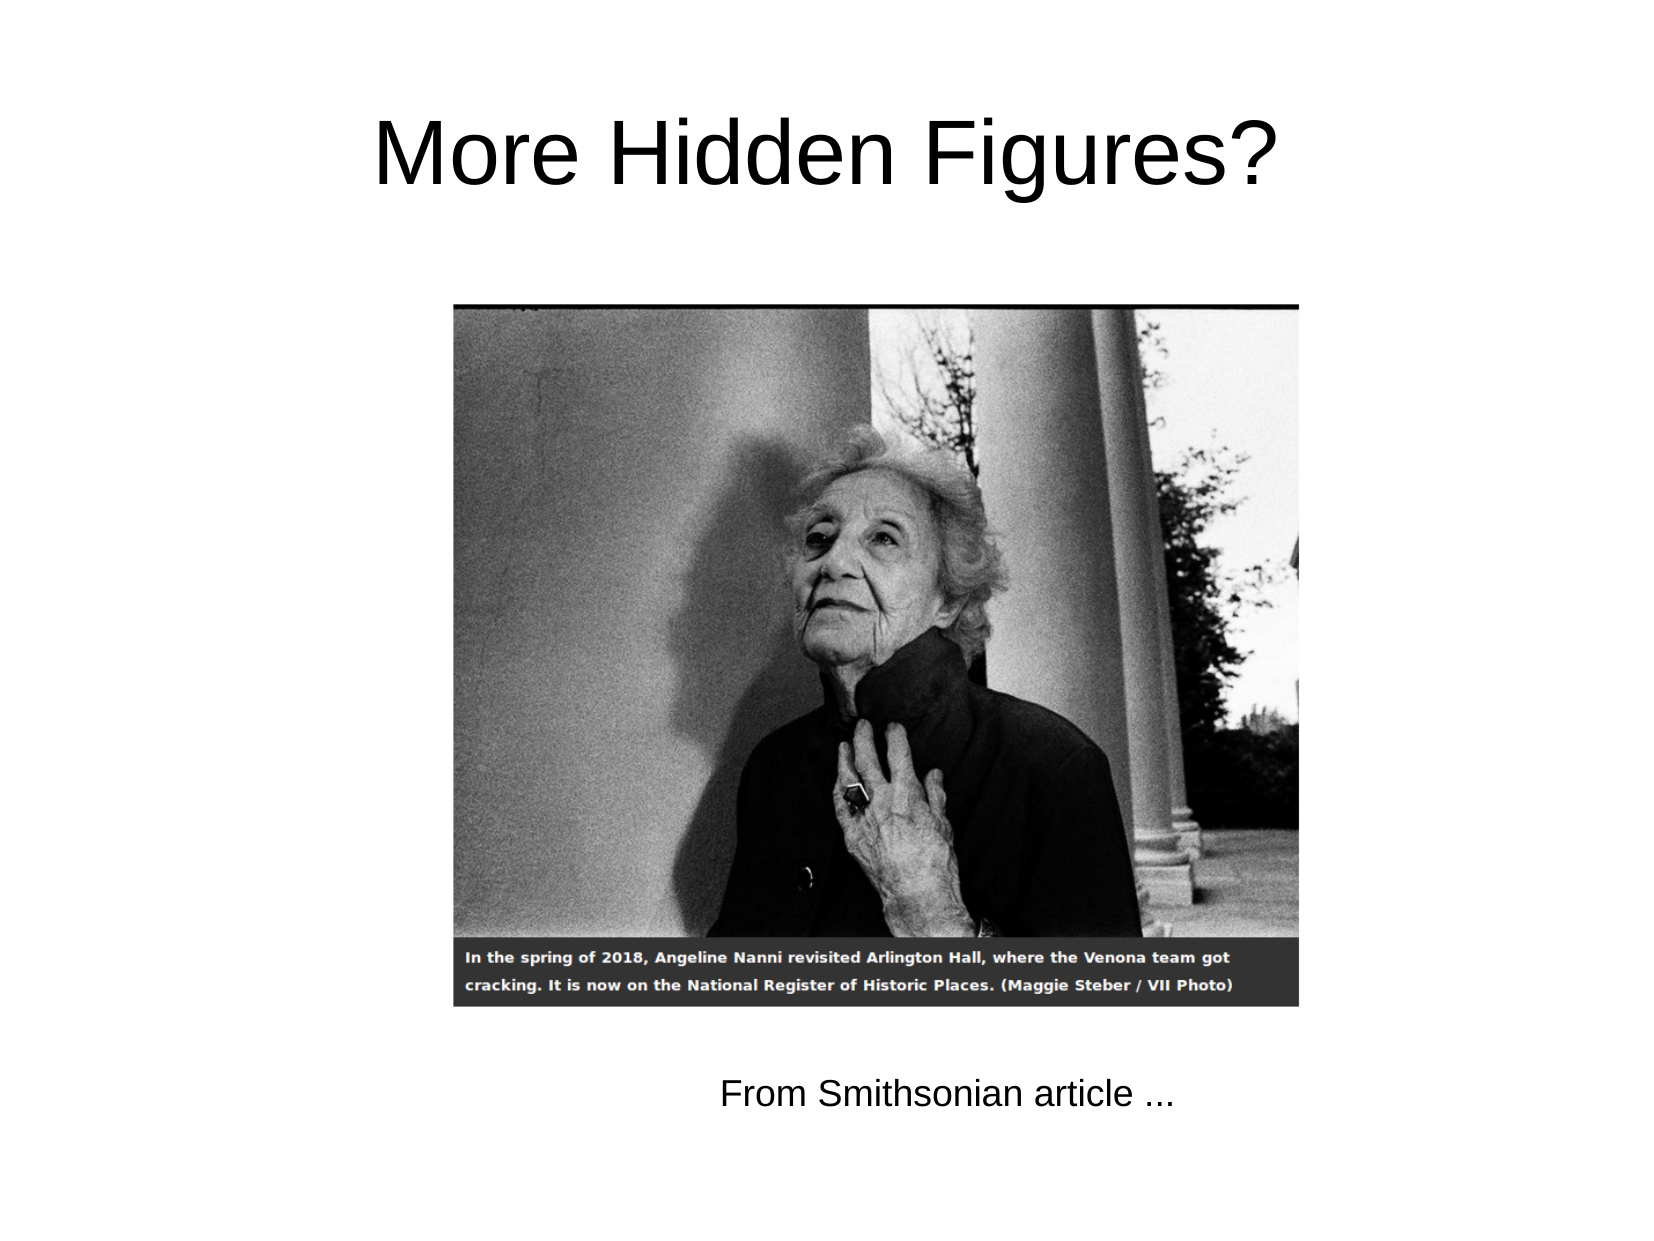

# More Hidden Figures?
From Smithsonian article ...